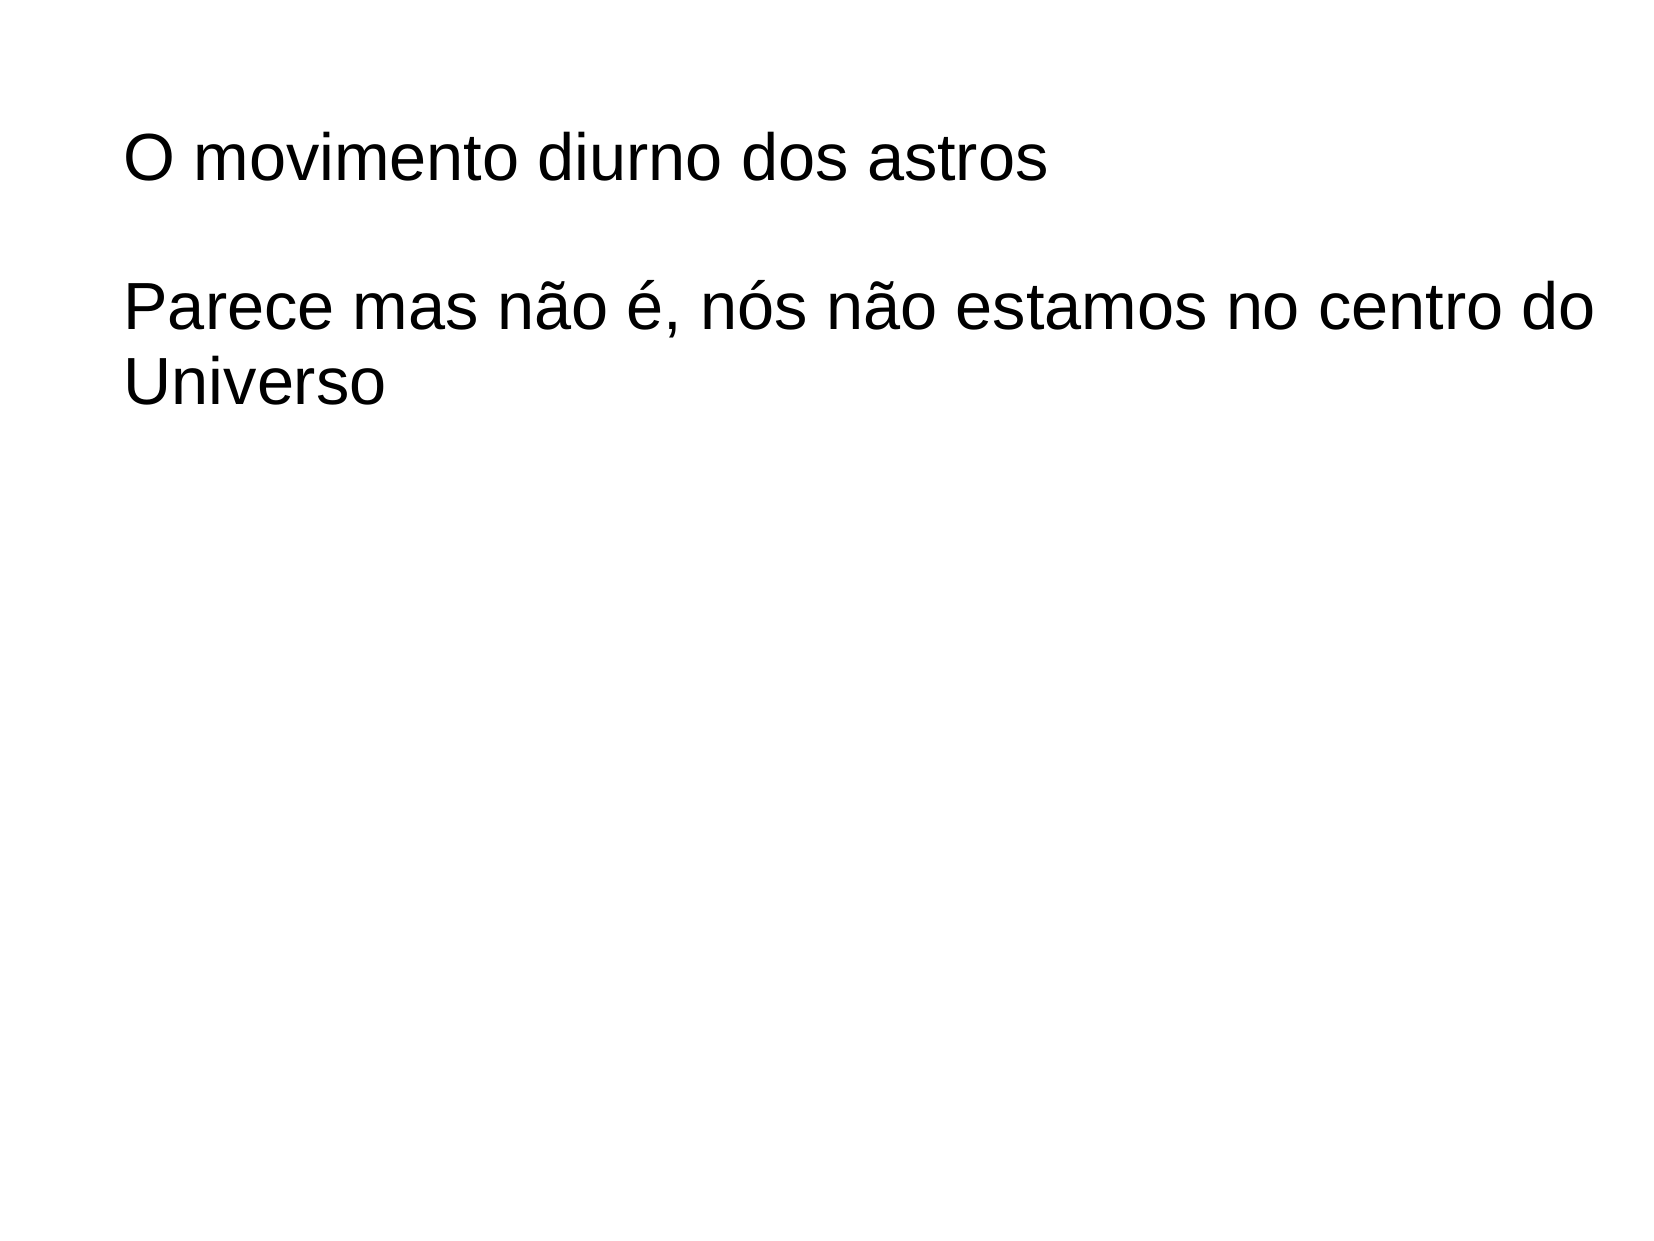

O movimento diurno dos astros
Parece mas não é, nós não estamos no centro do
Universo